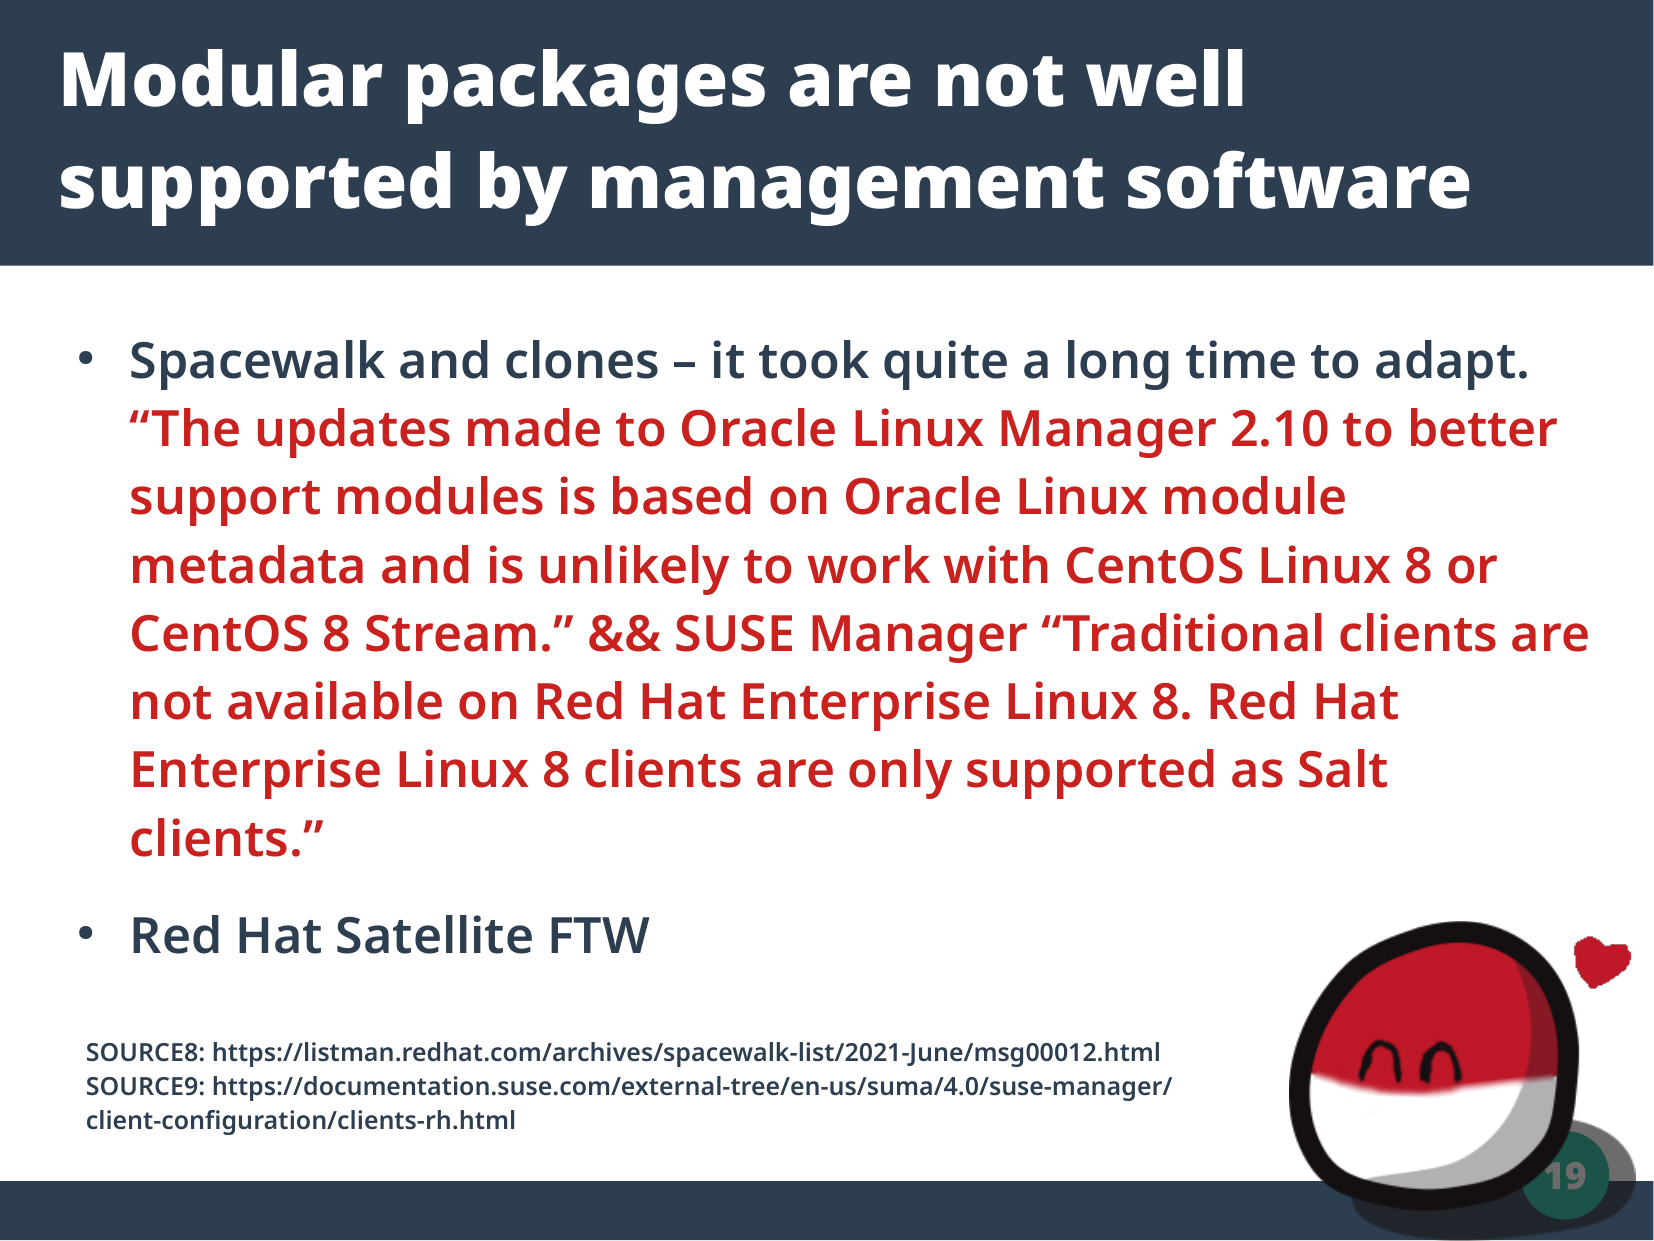

# Modular packages are not well supported by management software
Spacewalk and clones – it took quite a long time to adapt. “The updates made to Oracle Linux Manager 2.10 to better support modules is based on Oracle Linux module metadata and is unlikely to work with CentOS Linux 8 or CentOS 8 Stream.” && SUSE Manager “Traditional clients are not available on Red Hat Enterprise Linux 8. Red Hat Enterprise Linux 8 clients are only supported as Salt clients.”
Red Hat Satellite FTW
SOURCE8: https://listman.redhat.com/archives/spacewalk-list/2021-June/msg00012.html
SOURCE9: https://documentation.suse.com/external-tree/en-us/suma/4.0/suse-manager/client-configuration/clients-rh.html
19